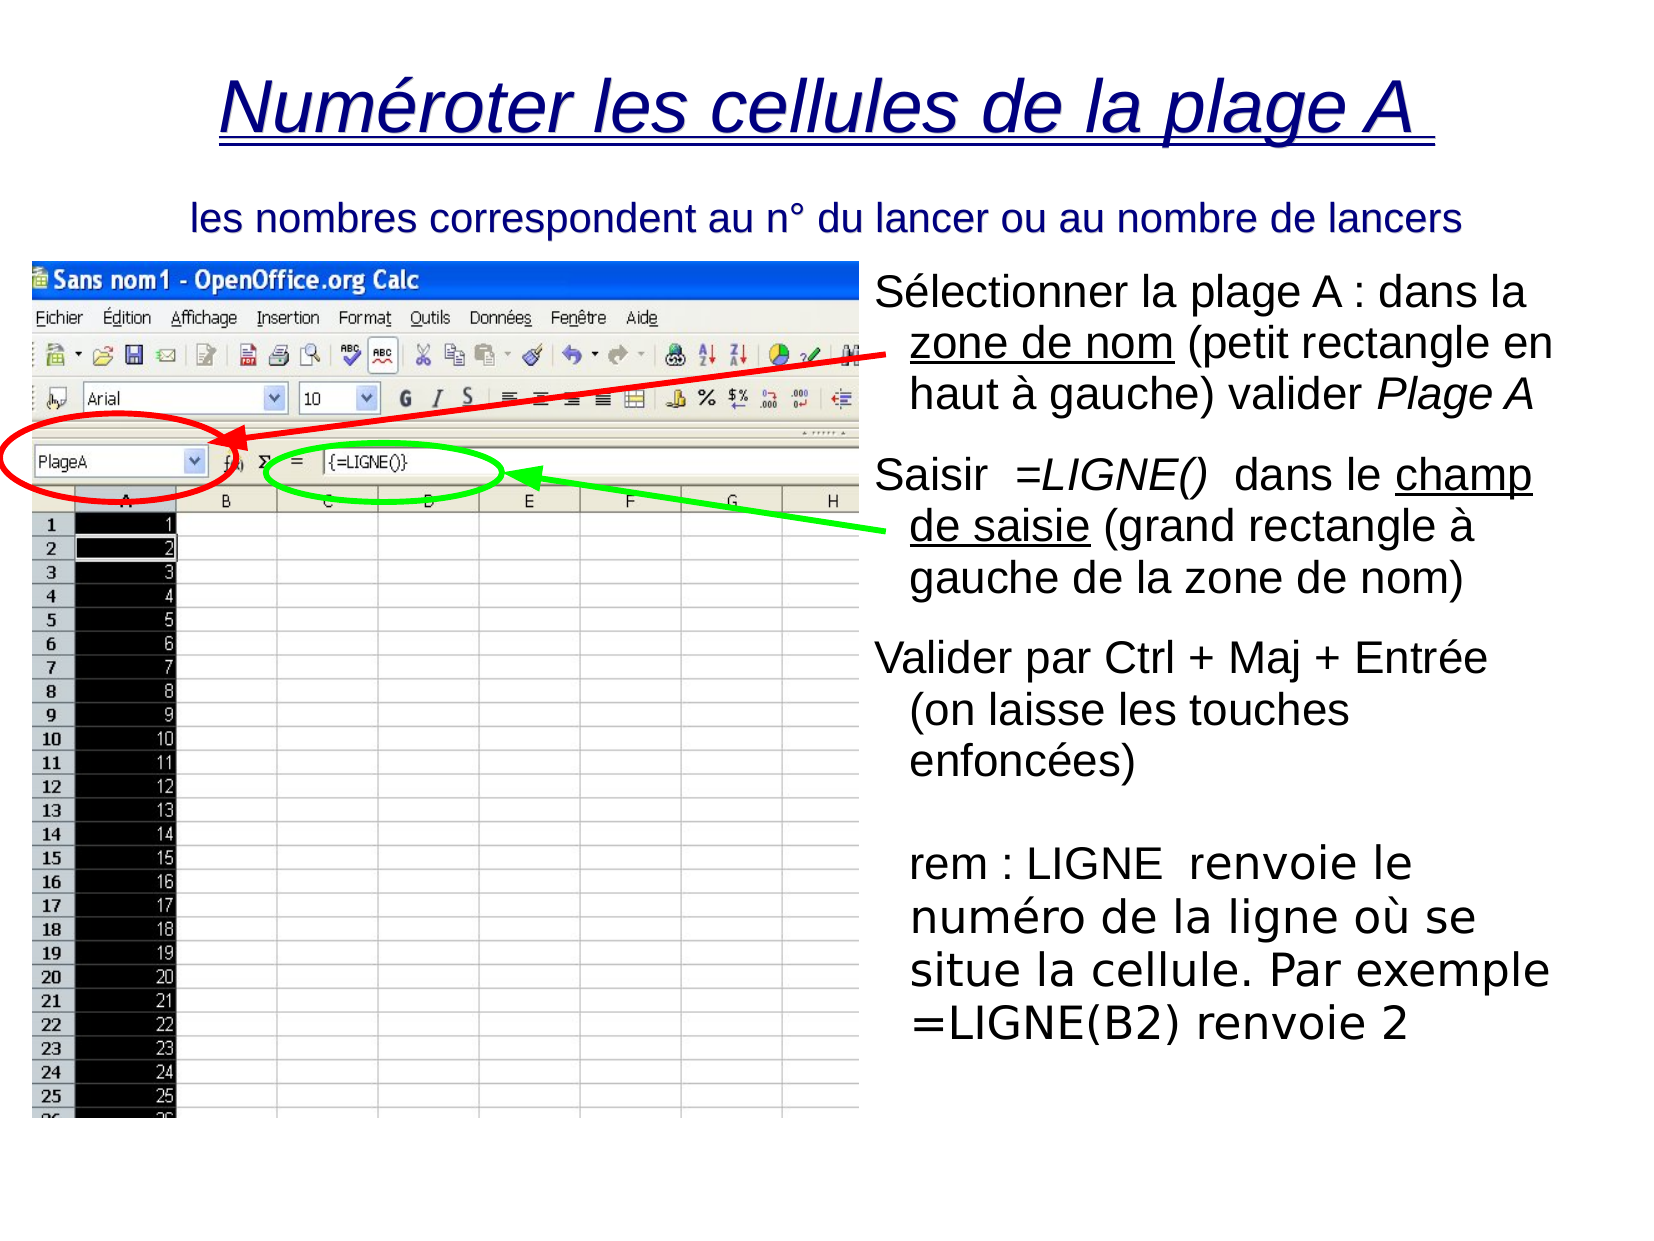

# Numéroter les cellules de la plage A les nombres correspondent au n° du lancer ou au nombre de lancers
Sélectionner la plage A : dans la zone de nom (petit rectangle en haut à gauche) valider Plage A
Saisir =LIGNE() dans le champ de saisie (grand rectangle à gauche de la zone de nom)
Valider par Ctrl + Maj + Entrée (on laisse les touches enfoncées)
rem : LIGNE renvoie le numéro de la ligne où se situe la cellule. Par exemple =LIGNE(B2) renvoie 2